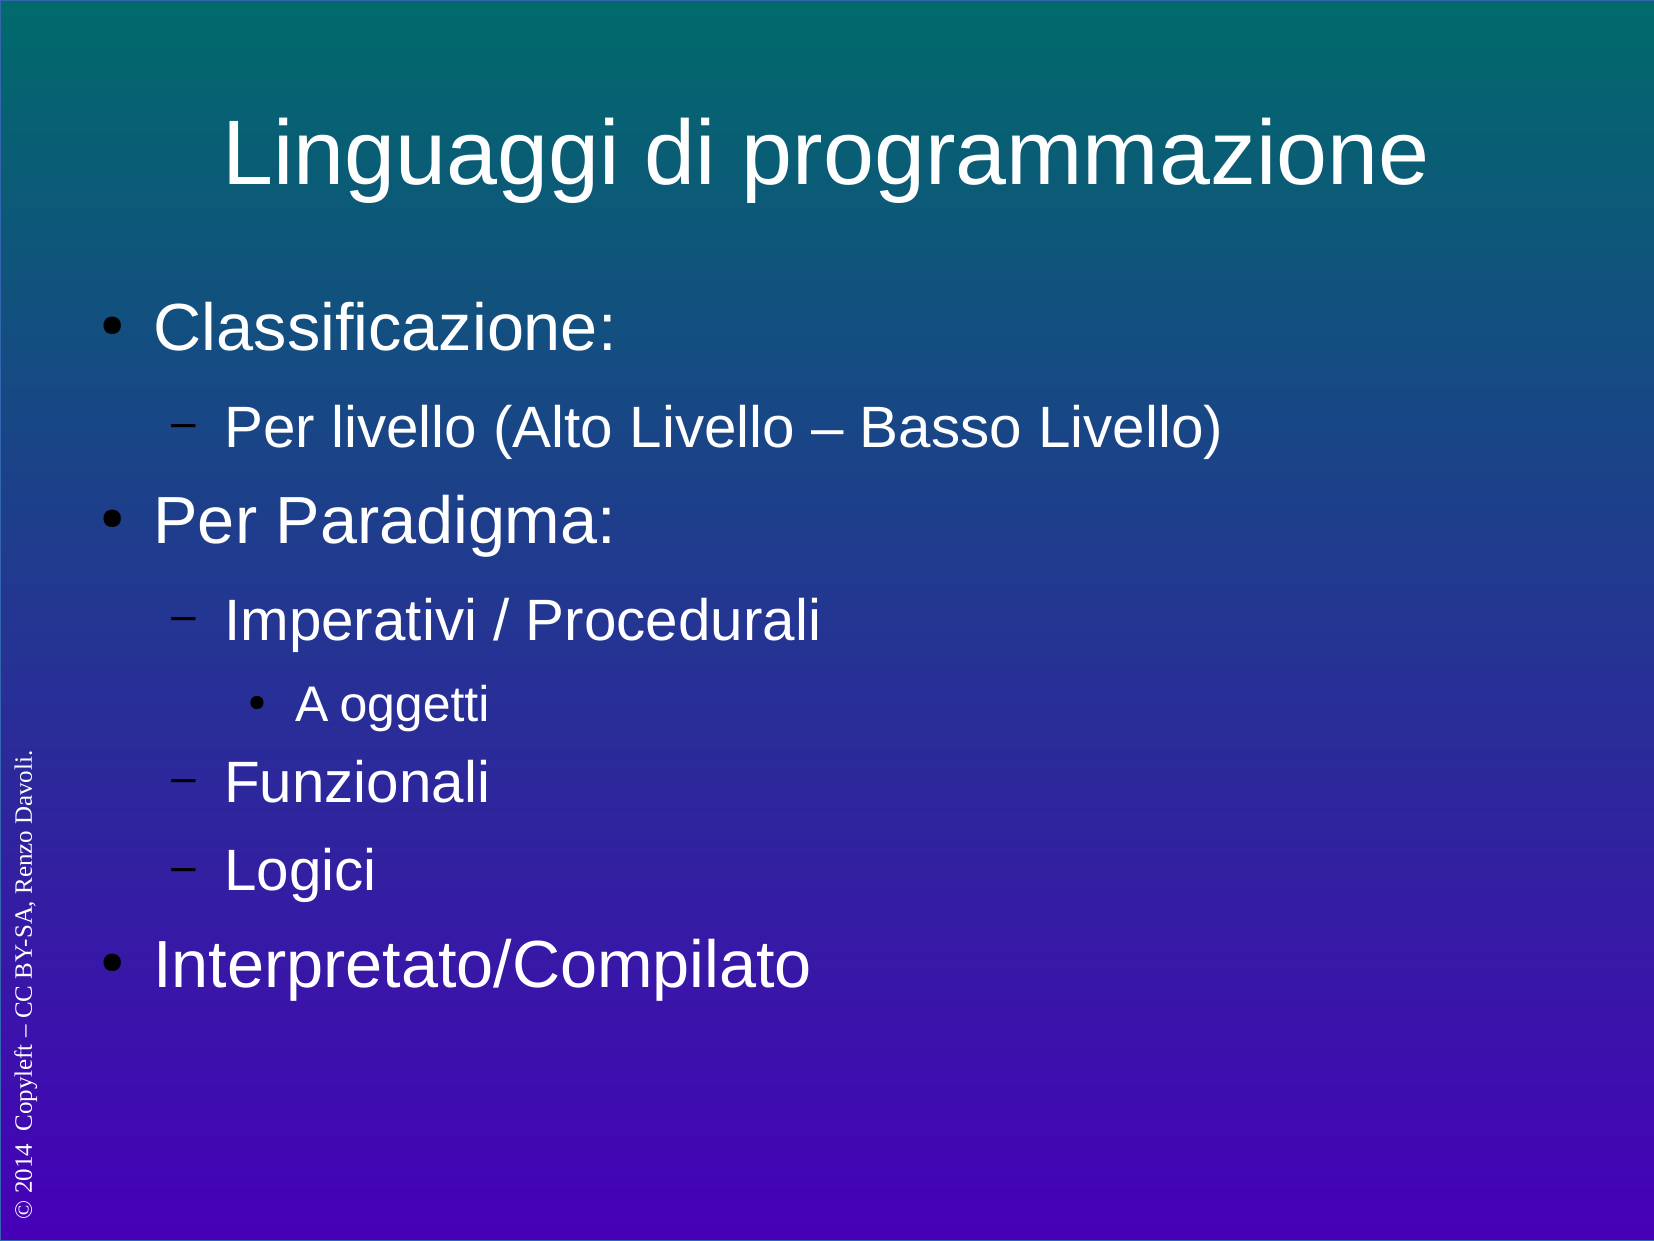

# Linguaggi di programmazione
Classificazione:
Per livello (Alto Livello – Basso Livello)
Per Paradigma:
Imperativi / Procedurali
A oggetti
Funzionali
Logici
Interpretato/Compilato